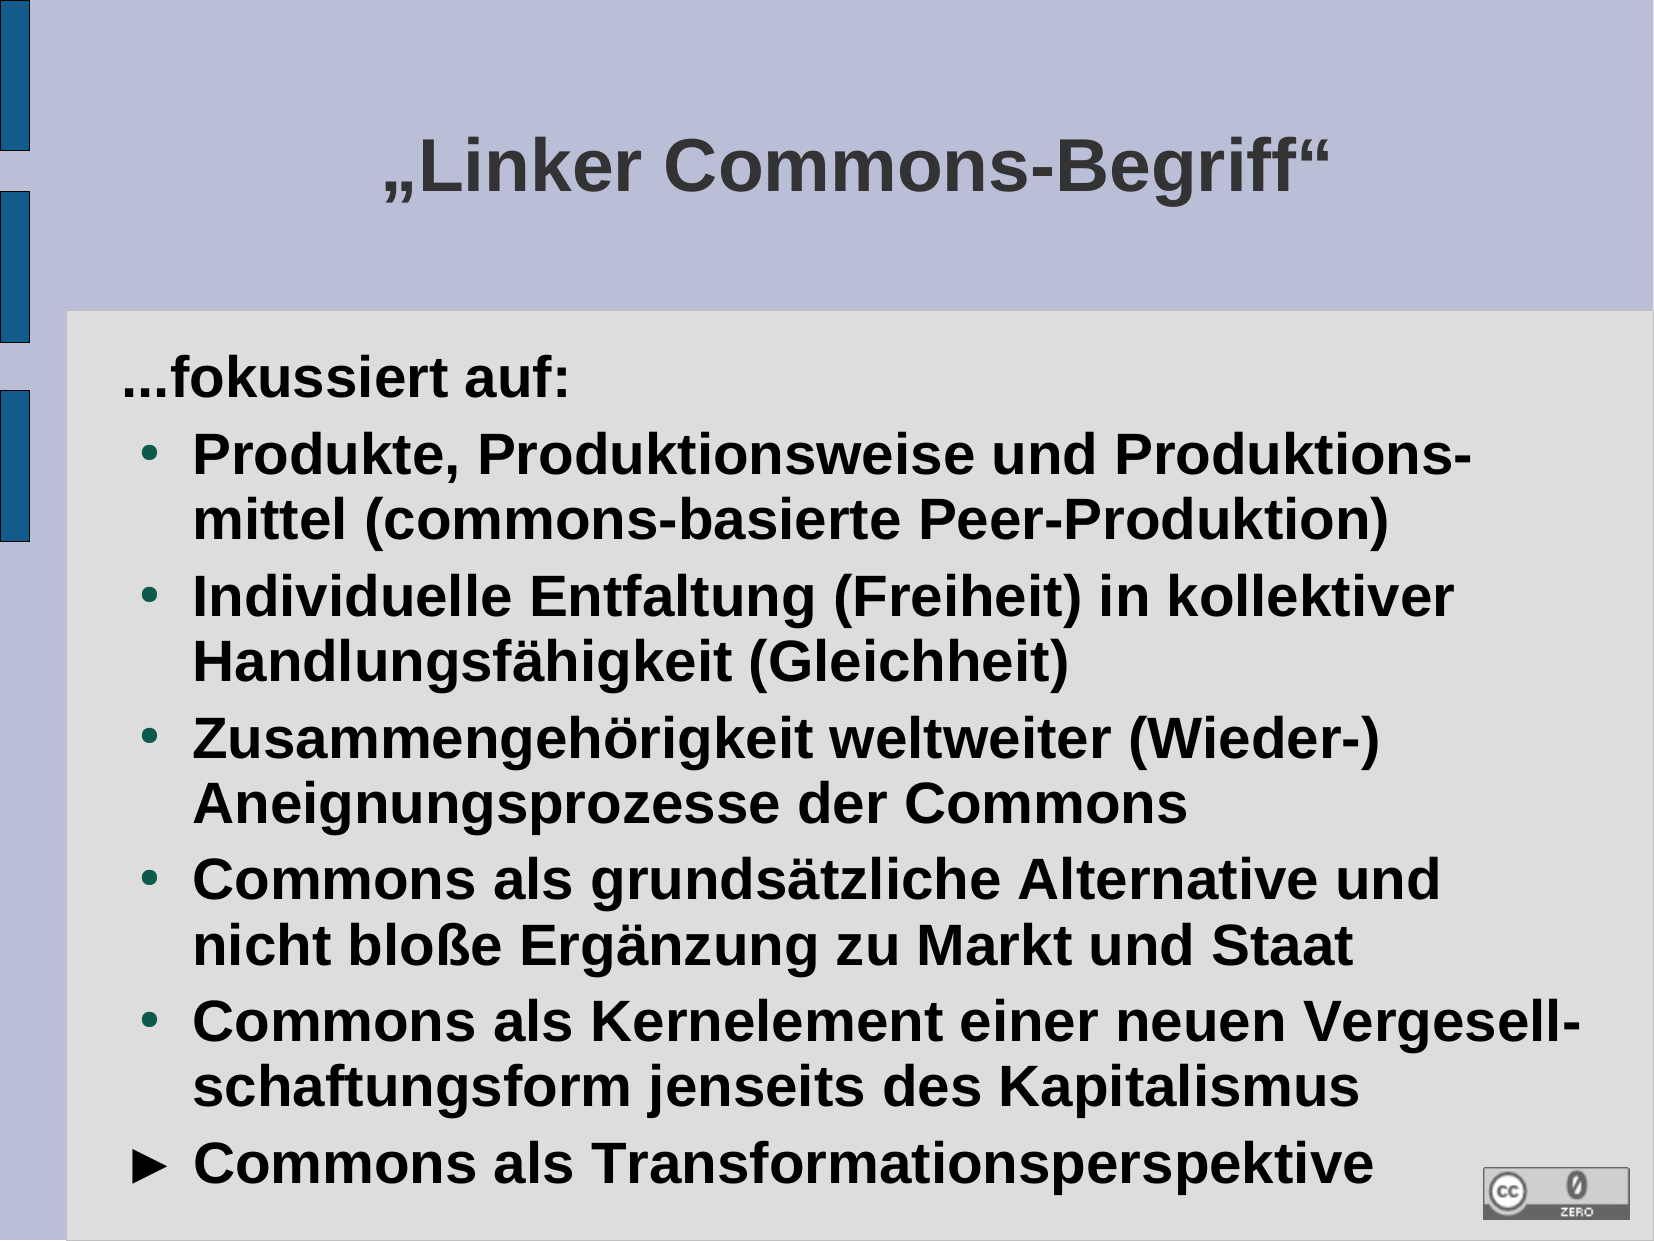

# „Linker Commons-Begriff“
...fokussiert auf:
Produkte, Produktionsweise und Produktions-mittel (commons-basierte Peer-Produktion)
Individuelle Entfaltung (Freiheit) in kollektiver Handlungsfähigkeit (Gleichheit)
Zusammengehörigkeit weltweiter (Wieder-) Aneignungsprozesse der Commons
Commons als grundsätzliche Alternative und nicht bloße Ergänzung zu Markt und Staat
Commons als Kernelement einer neuen Vergesell-schaftungsform jenseits des Kapitalismus
► Commons als Transformationsperspektive